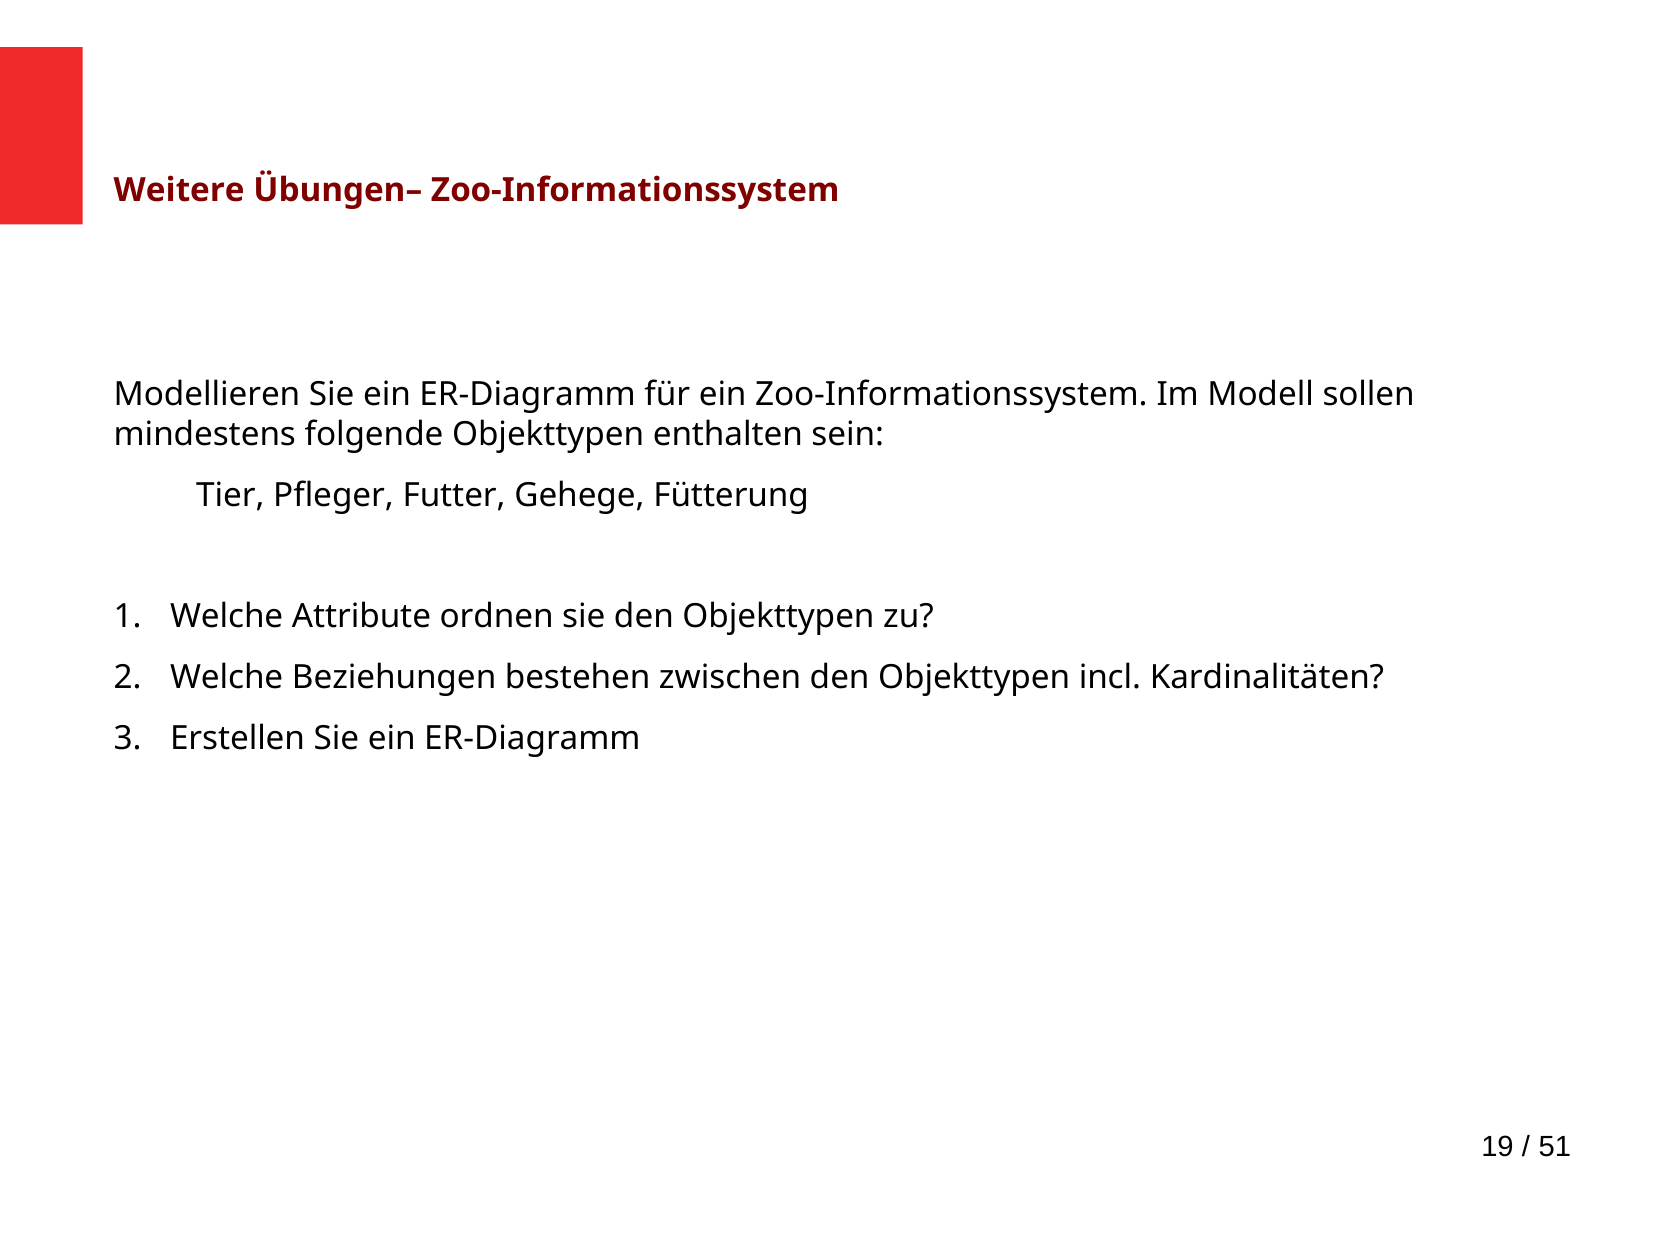

# Weitere Übungen– Zoo-Informationssystem
Modellieren Sie ein ER-Diagramm für ein Zoo-Informationssystem. Im Modell sollen mindestens folgende Objekttypen enthalten sein:
	 Tier, Pfleger, Futter, Gehege, Fütterung
Welche Attribute ordnen sie den Objekttypen zu?
Welche Beziehungen bestehen zwischen den Objekttypen incl. Kardinalitäten?
Erstellen Sie ein ER-Diagramm
19
© Hochschule Kempten / Prof.Dr.Arthur Kolb
Folie